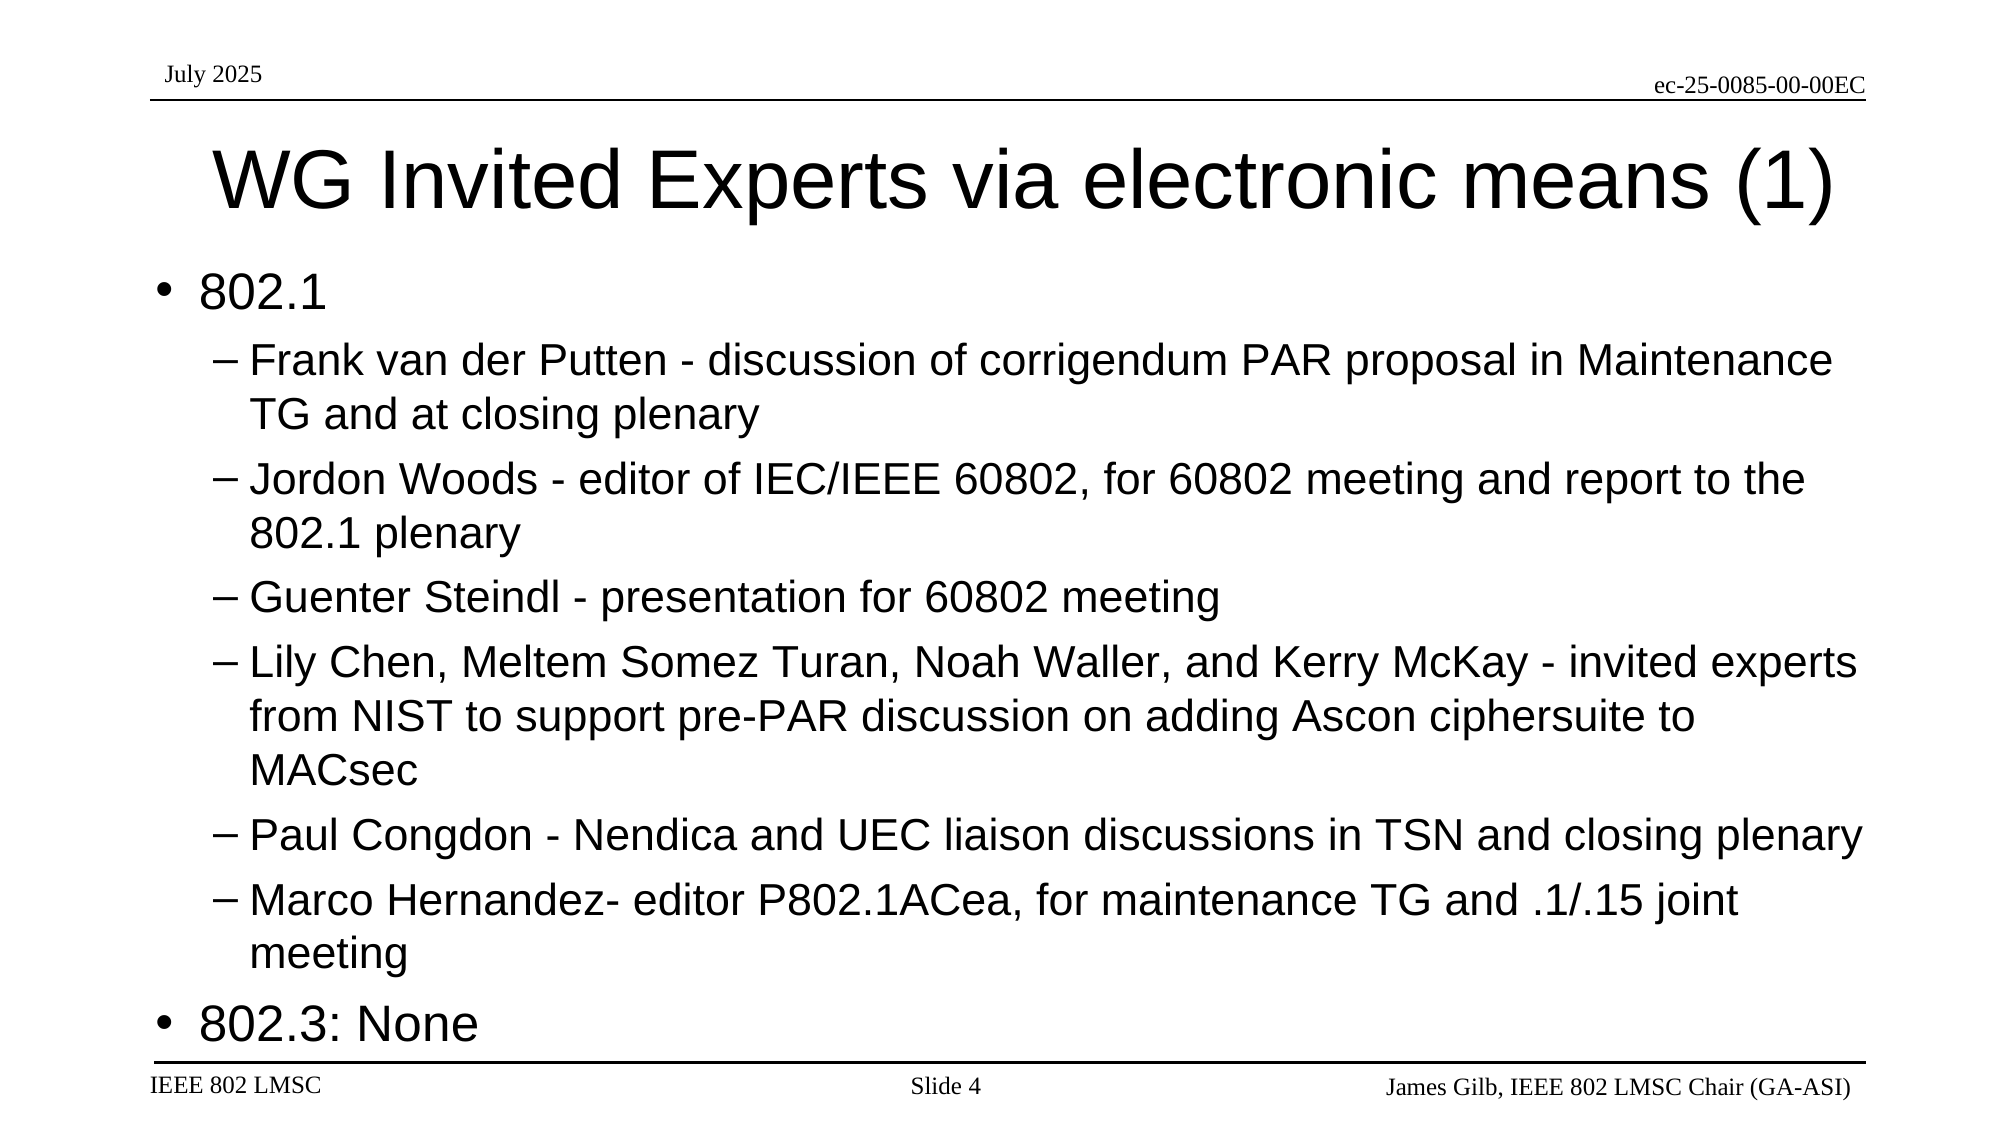

# WG Invited Experts via electronic means (1)
802.1
Frank van der Putten - discussion of corrigendum PAR proposal in Maintenance TG and at closing plenary
Jordon Woods - editor of IEC/IEEE 60802, for 60802 meeting and report to the 802.1 plenary
Guenter Steindl - presentation for 60802 meeting
Lily Chen, Meltem Somez Turan, Noah Waller, and Kerry McKay - invited experts from NIST to support pre-PAR discussion on adding Ascon ciphersuite to MACsec
Paul Congdon - Nendica and UEC liaison discussions in TSN and closing plenary
Marco Hernandez- editor P802.1ACea, for maintenance TG and .1/.15 joint meeting
802.3: None
4